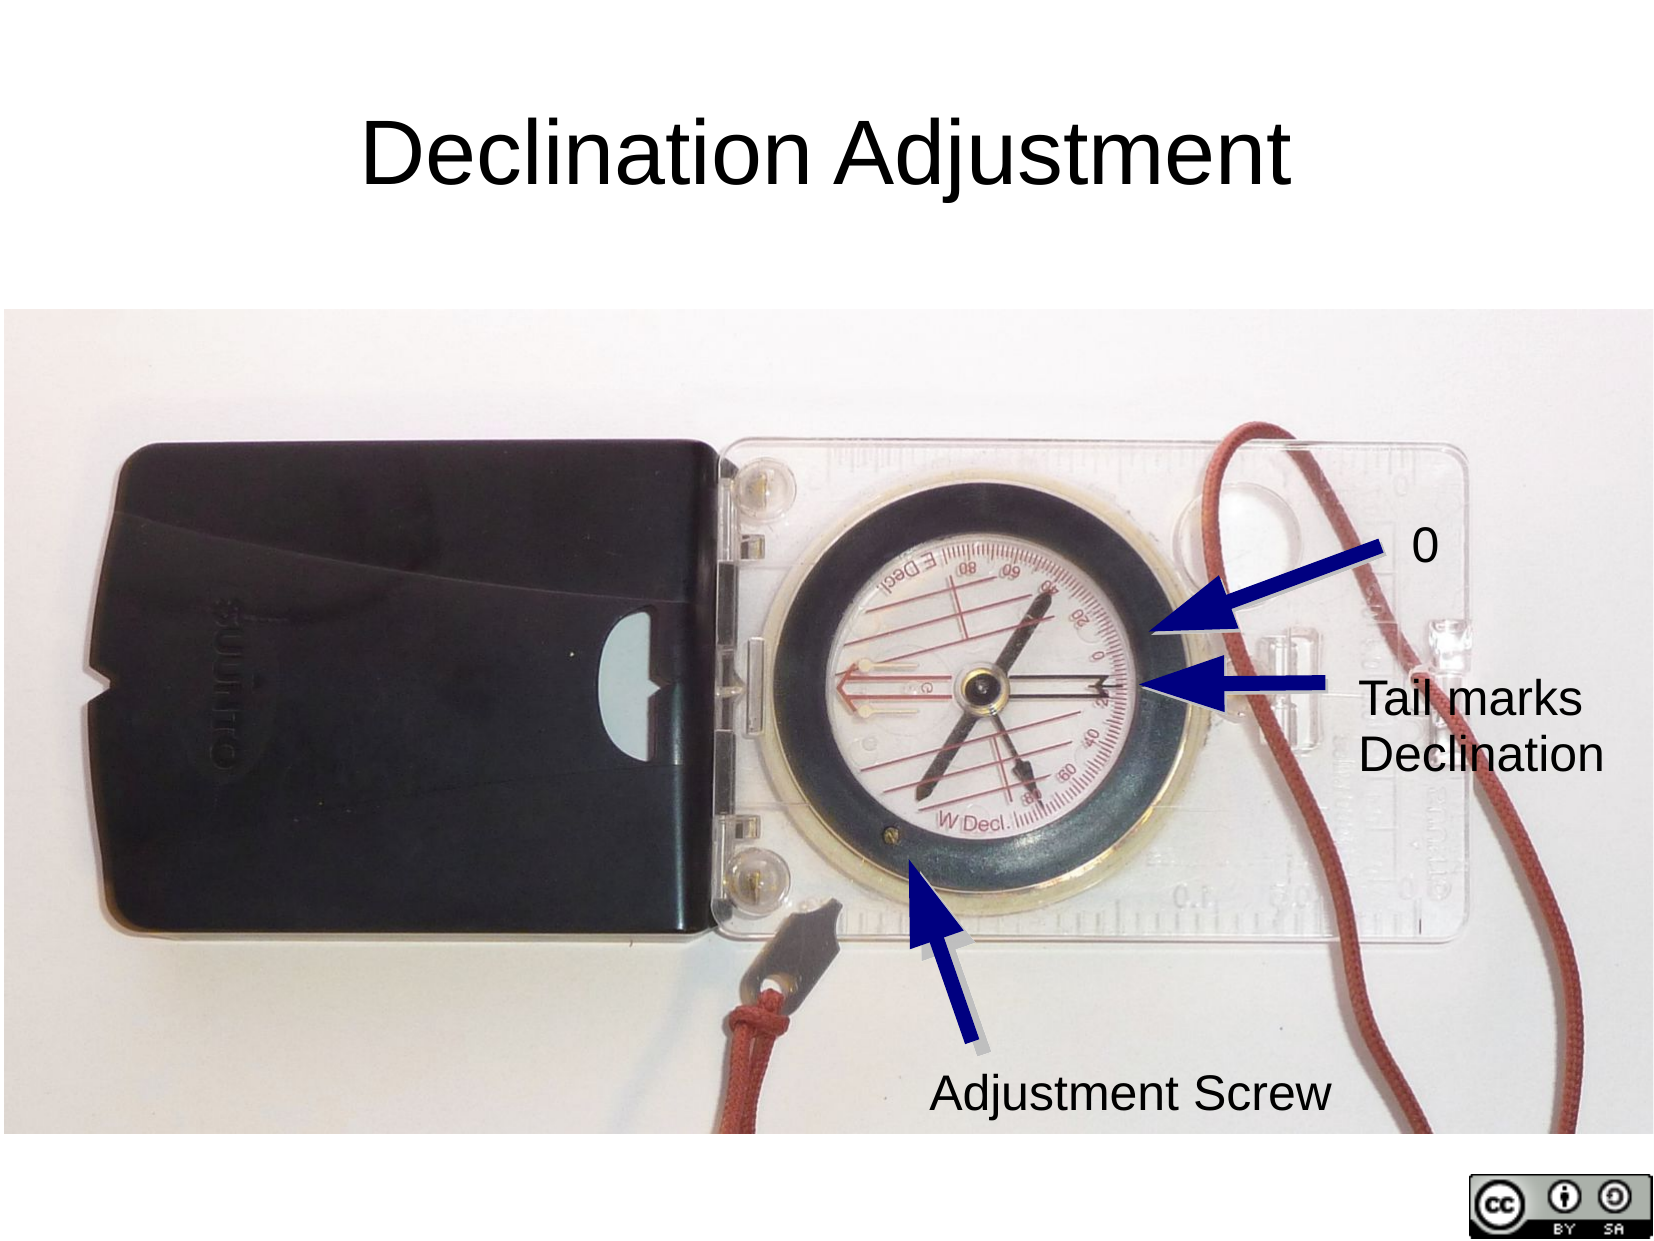

# Declination Adjustment
0
Tail marks
Declination
Adjustment Screw